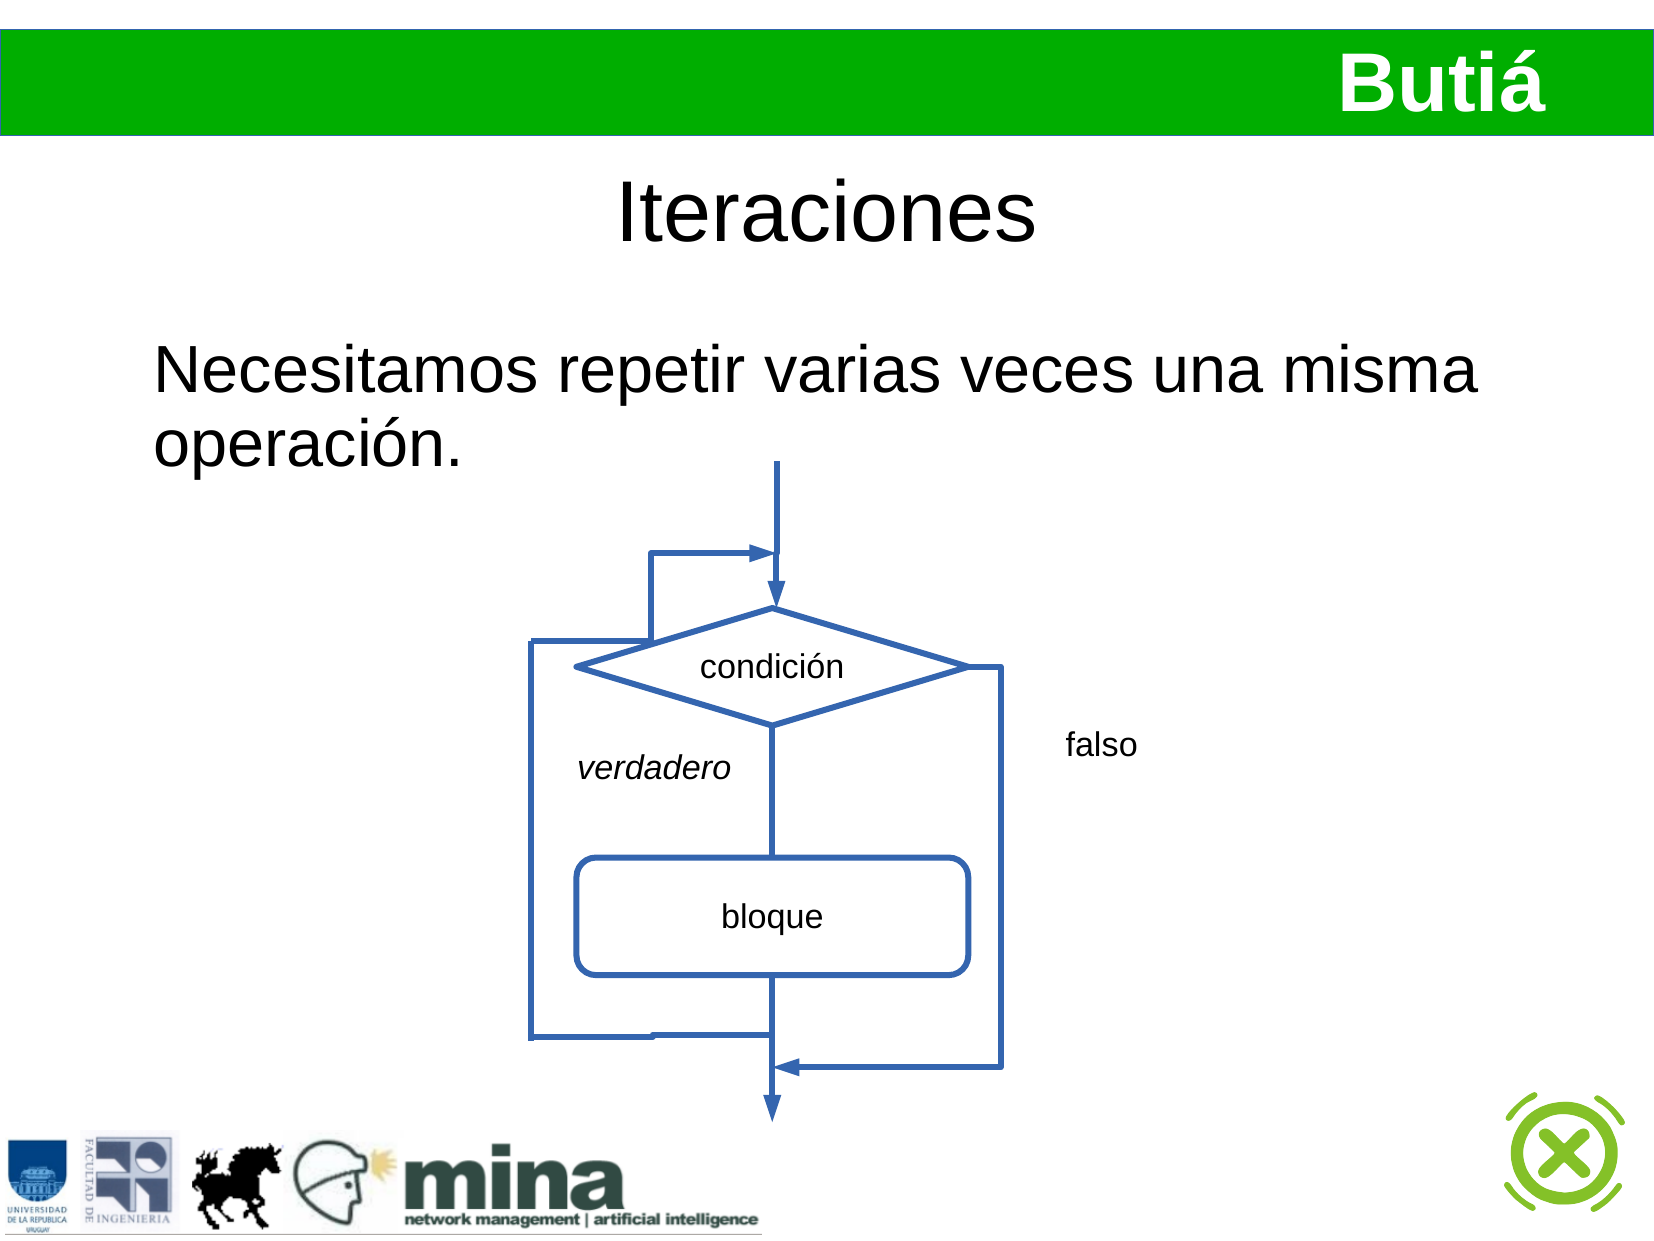

# Iteraciones
Necesitamos repetir varias veces una misma operación.
condición
falso
verdadero
bloque